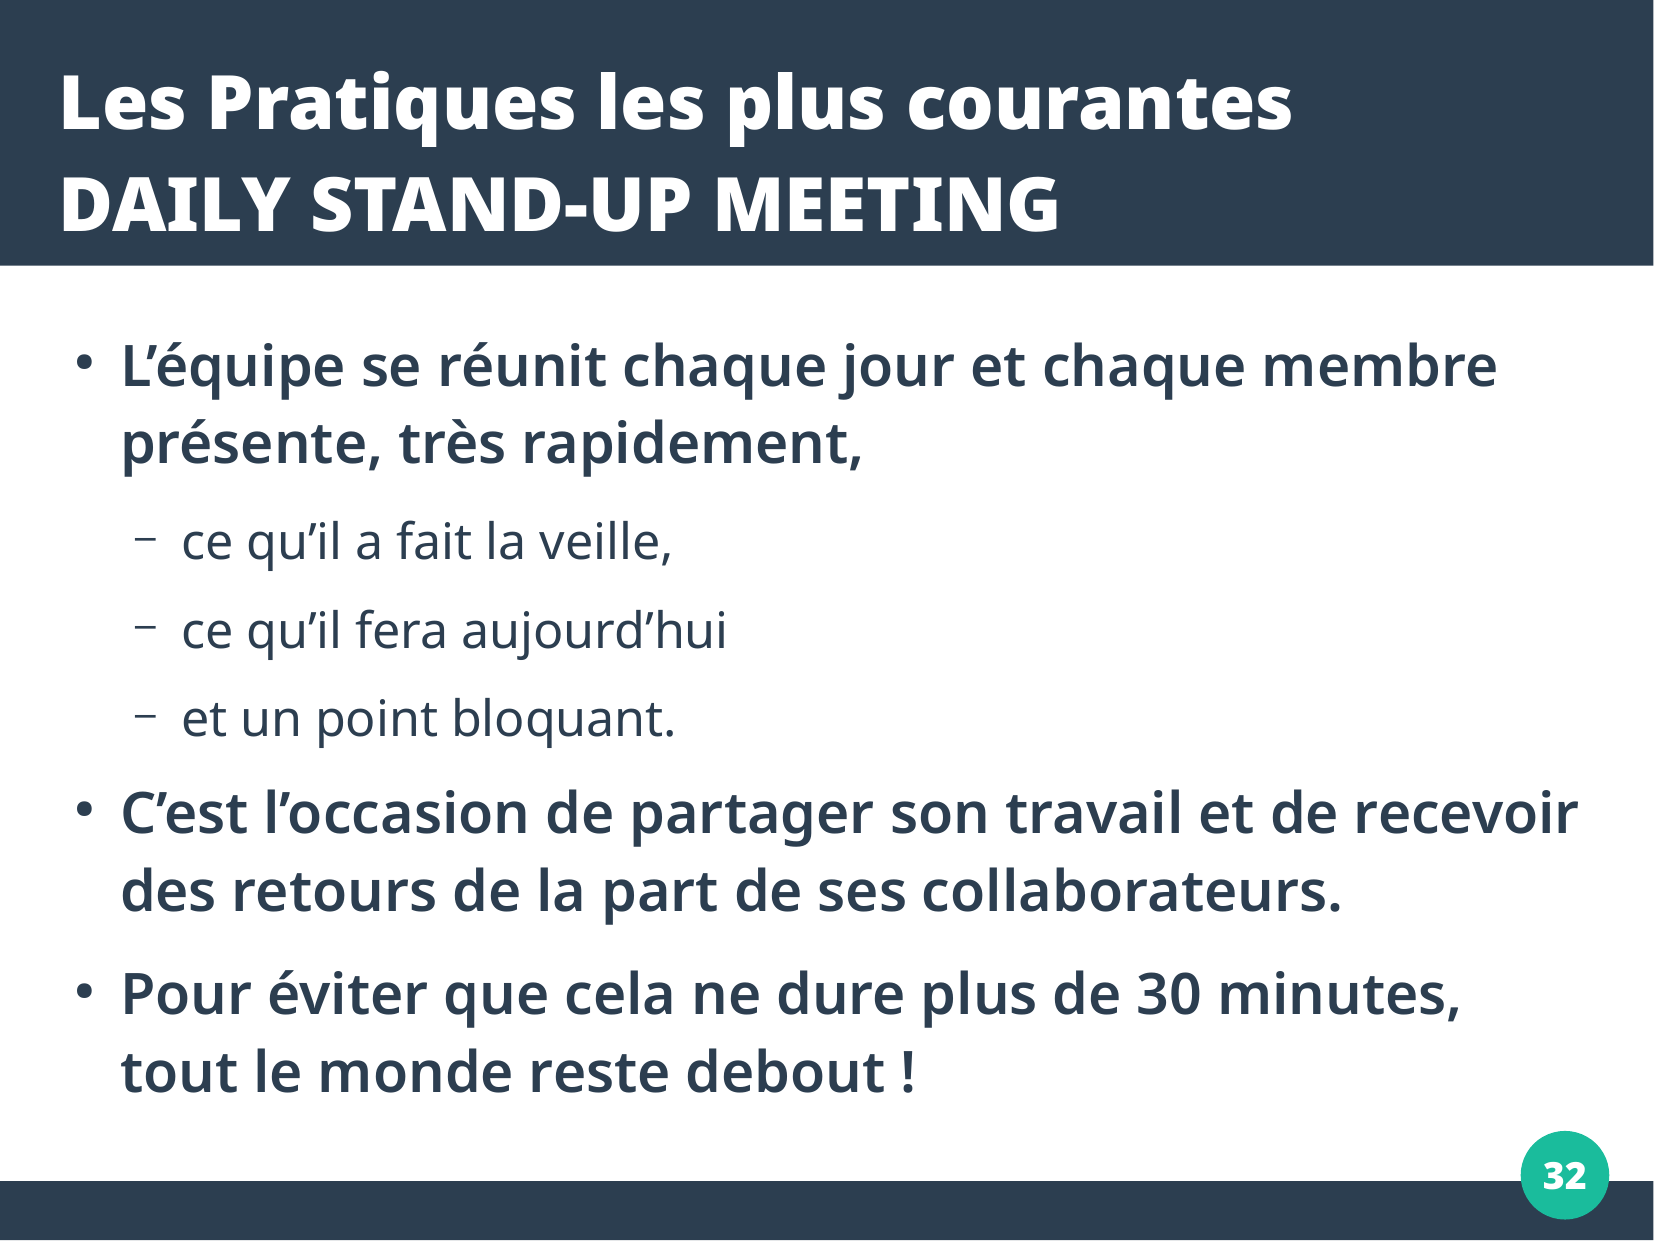

# Les Pratiques les plus courantes DAILY STAND-UP MEETING
L’équipe se réunit chaque jour et chaque membre présente, très rapidement,
ce qu’il a fait la veille,
ce qu’il fera aujourd’hui
et un point bloquant.
C’est l’occasion de partager son travail et de recevoir des retours de la part de ses collaborateurs.
Pour éviter que cela ne dure plus de 30 minutes, tout le monde reste debout !
32